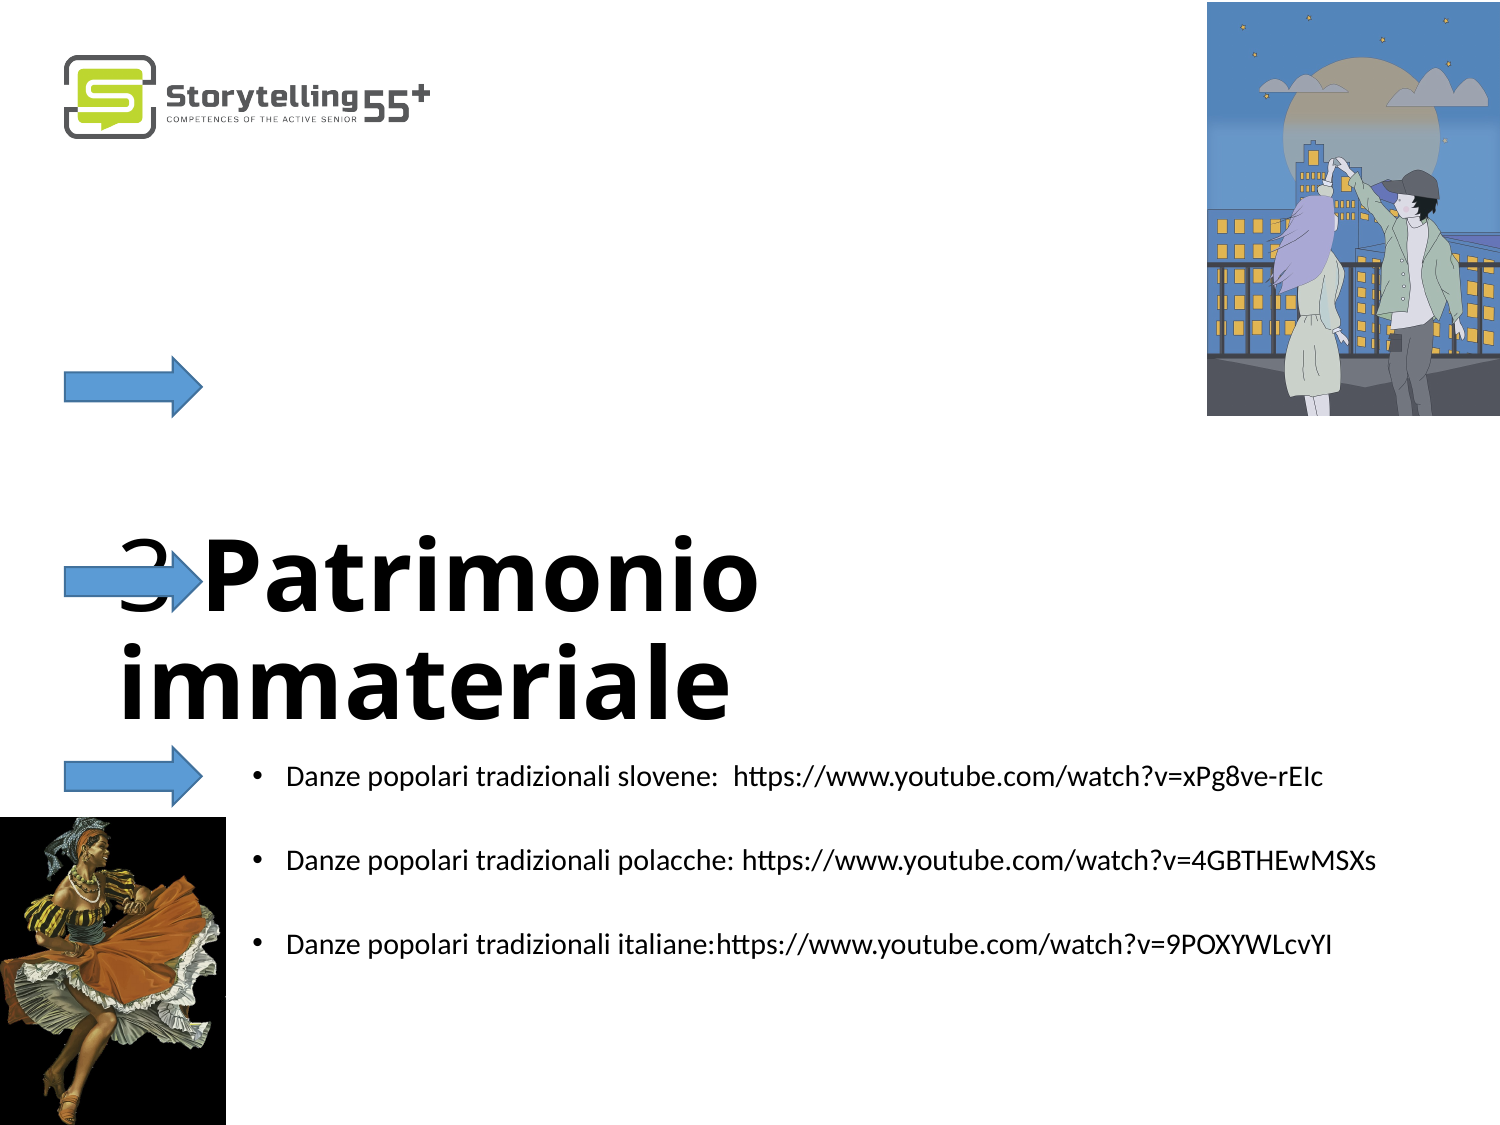

# 3 Patrimonio immateriale
Danze popolari tradizionali slovene: https://www.youtube.com/watch?v=xPg8ve-rEIc
Danze popolari tradizionali polacche: https://www.youtube.com/watch?v=4GBTHEwMSXs
Danze popolari tradizionali italiane:https://www.youtube.com/watch?v=9POXYWLcvYI